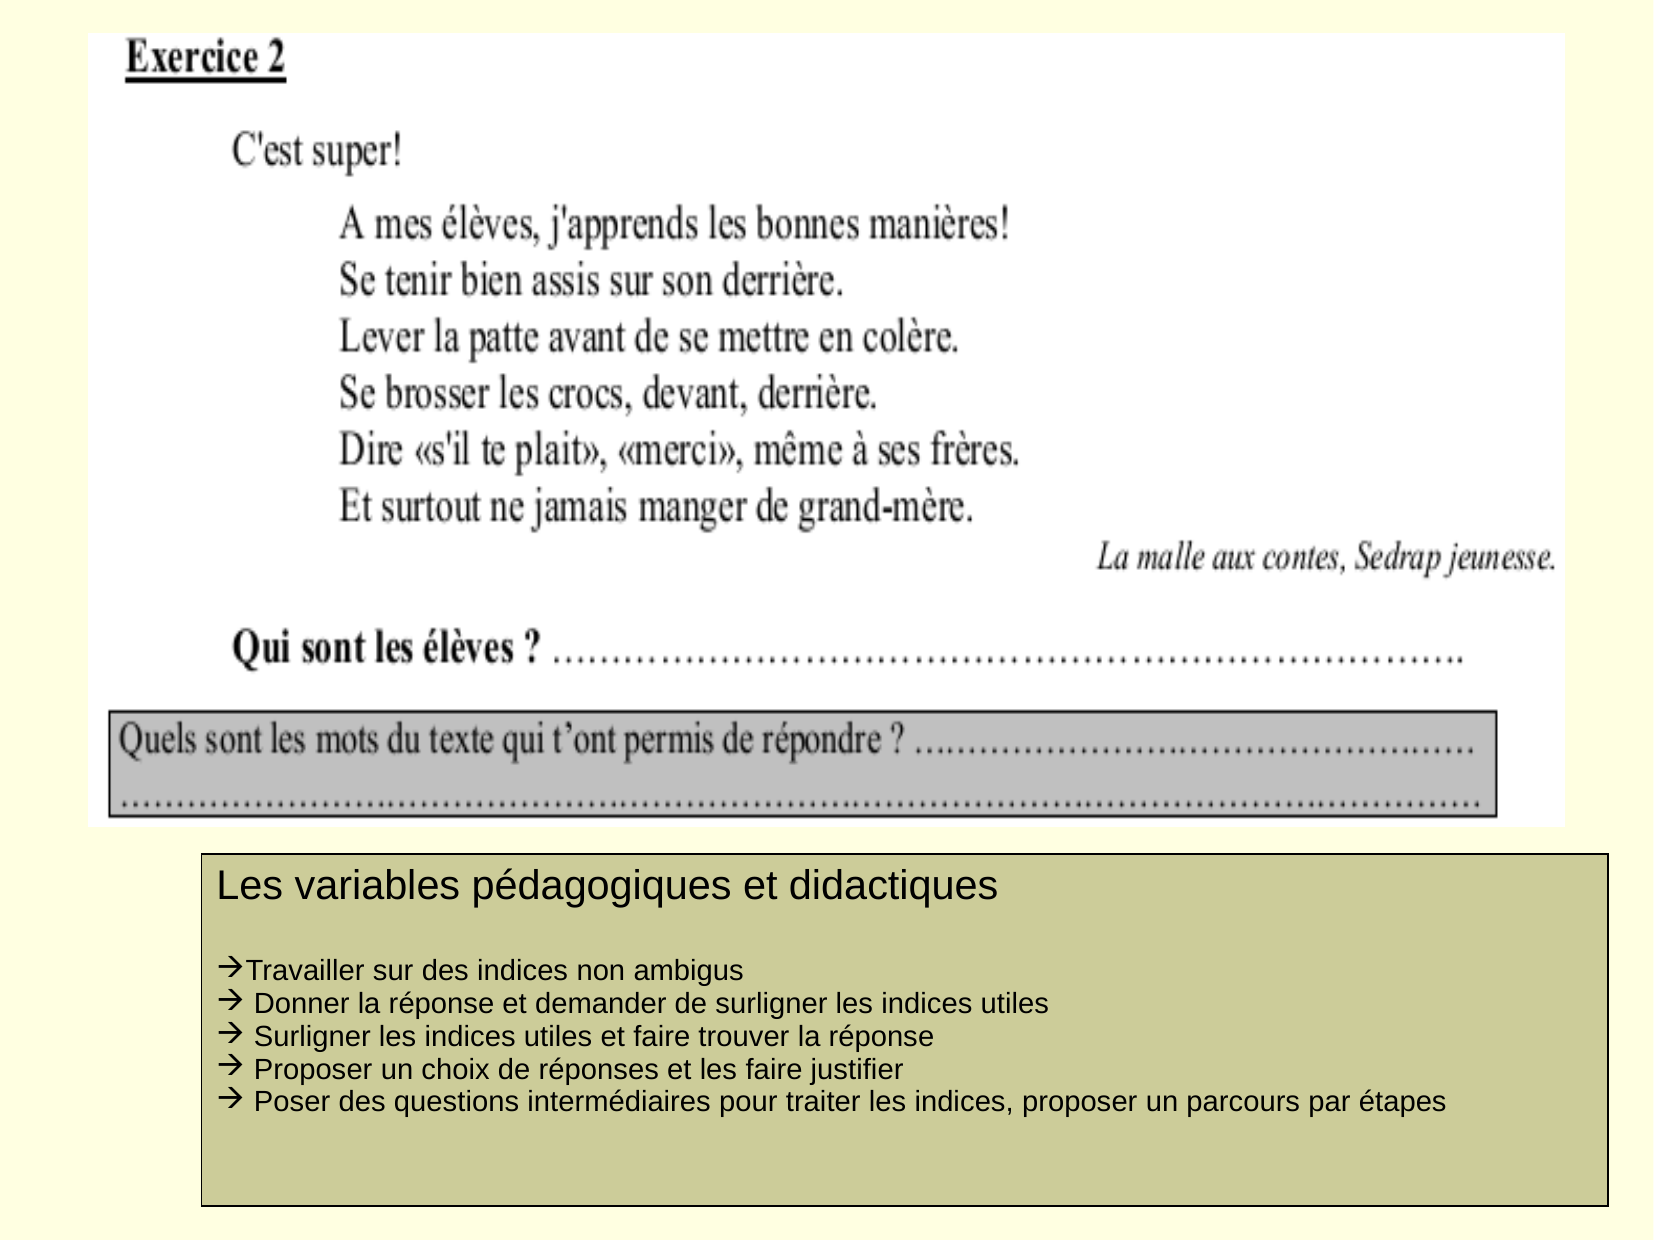

Les variables pédagogiques et didactiques
Travailler sur des indices non ambigus
 Donner la réponse et demander de surligner les indices utiles
 Surligner les indices utiles et faire trouver la réponse
 Proposer un choix de réponses et les faire justifier
 Poser des questions intermédiaires pour traiter les indices, proposer un parcours par étapes